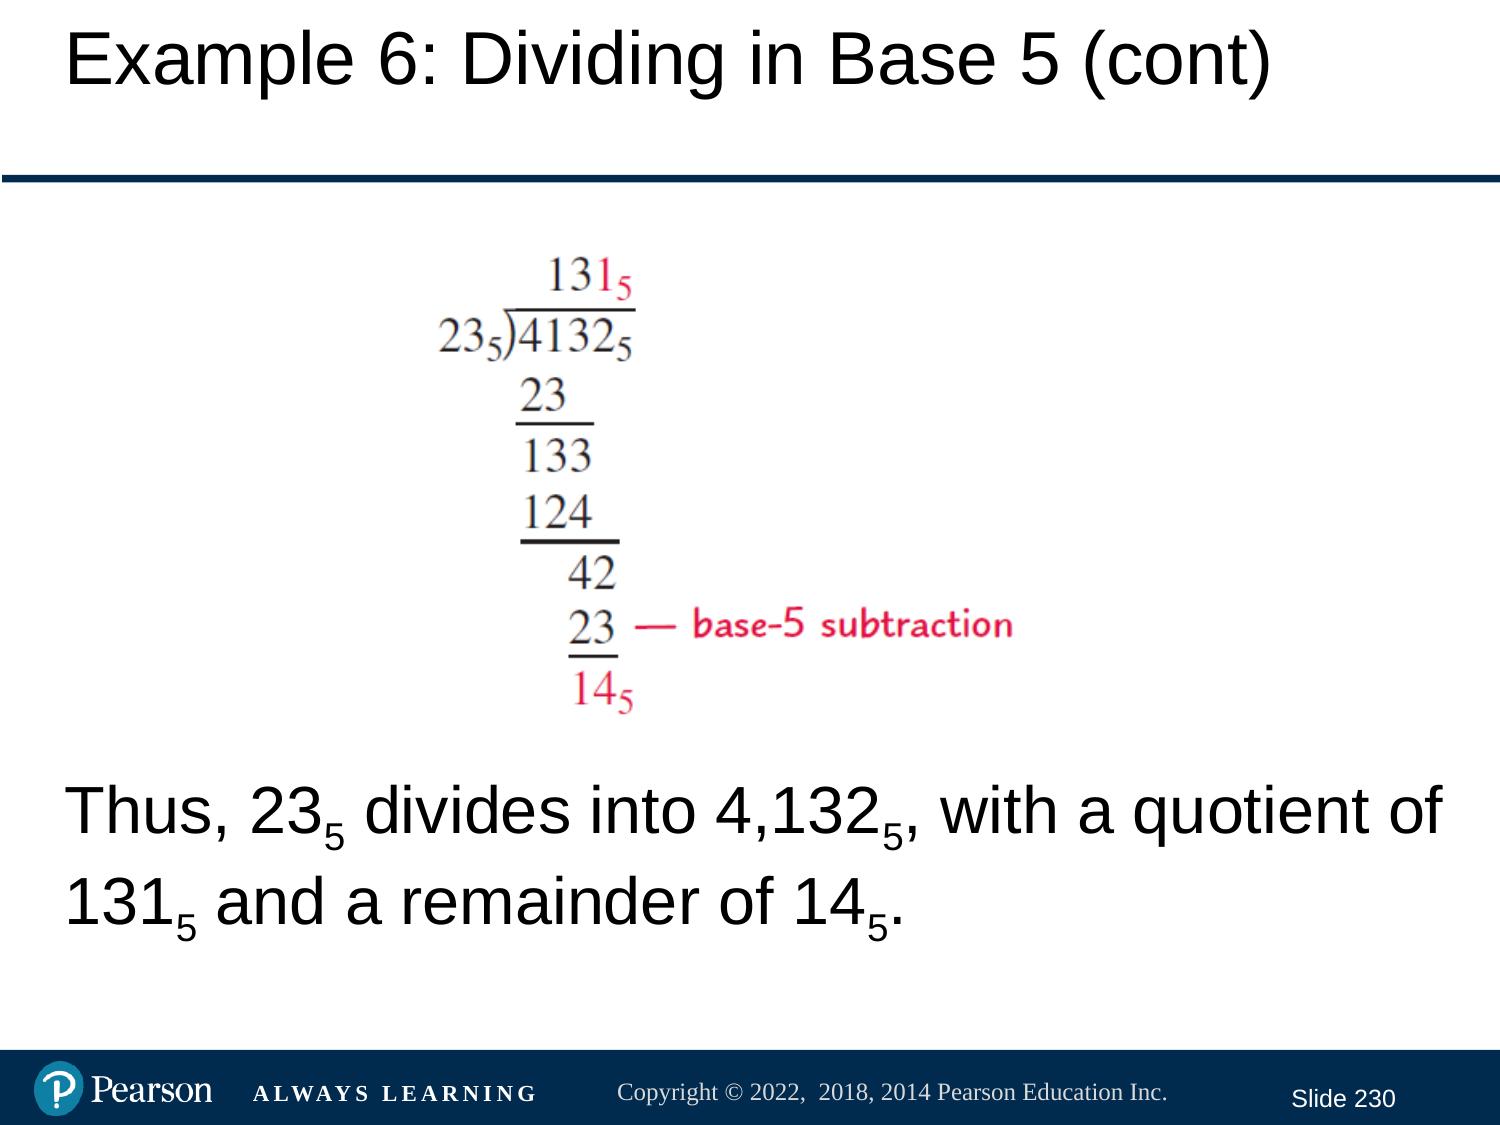

# Example 6: Dividing in Base 5 (cont)
Thus, 235 divides into 4,1325, with a quotient of 1315 and a remainder of 145.